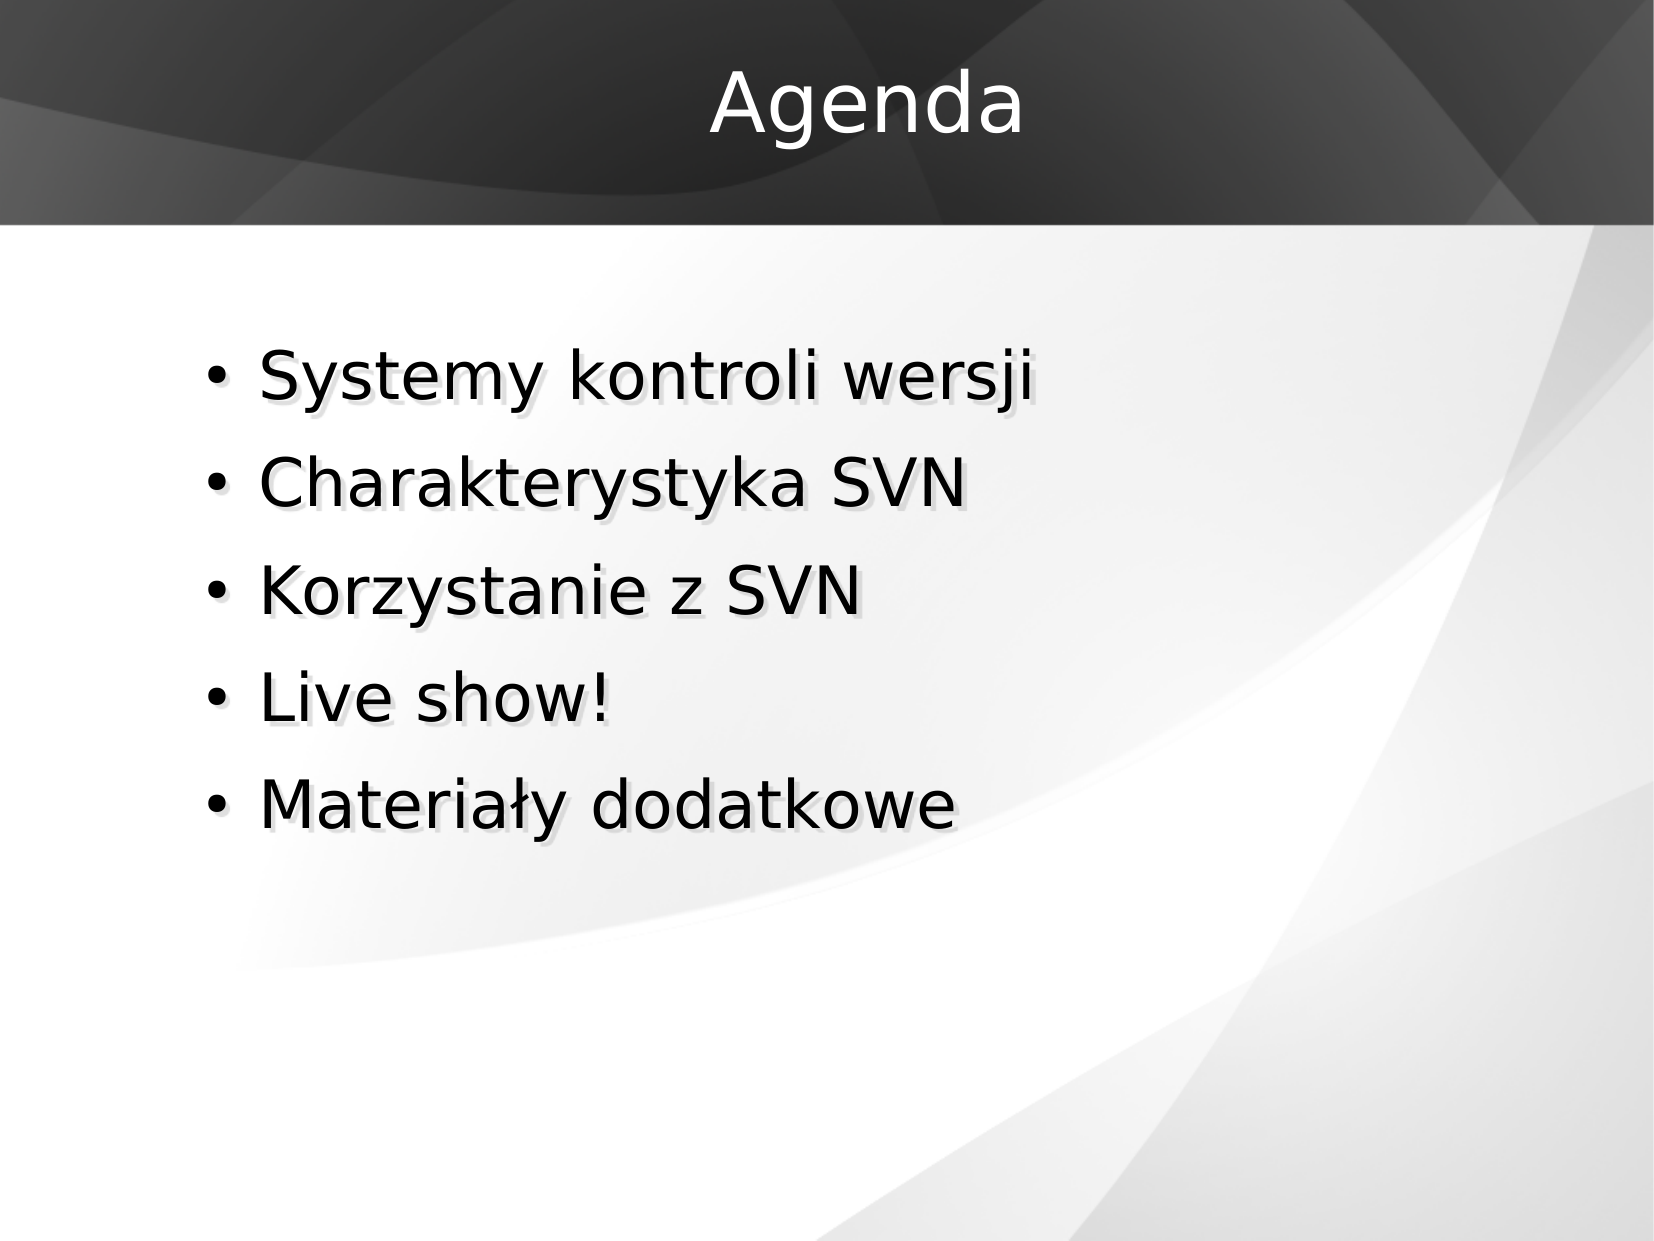

# Agenda
Systemy kontroli wersji
Charakterystyka SVN
Korzystanie z SVN
Live show!
Materiały dodatkowe